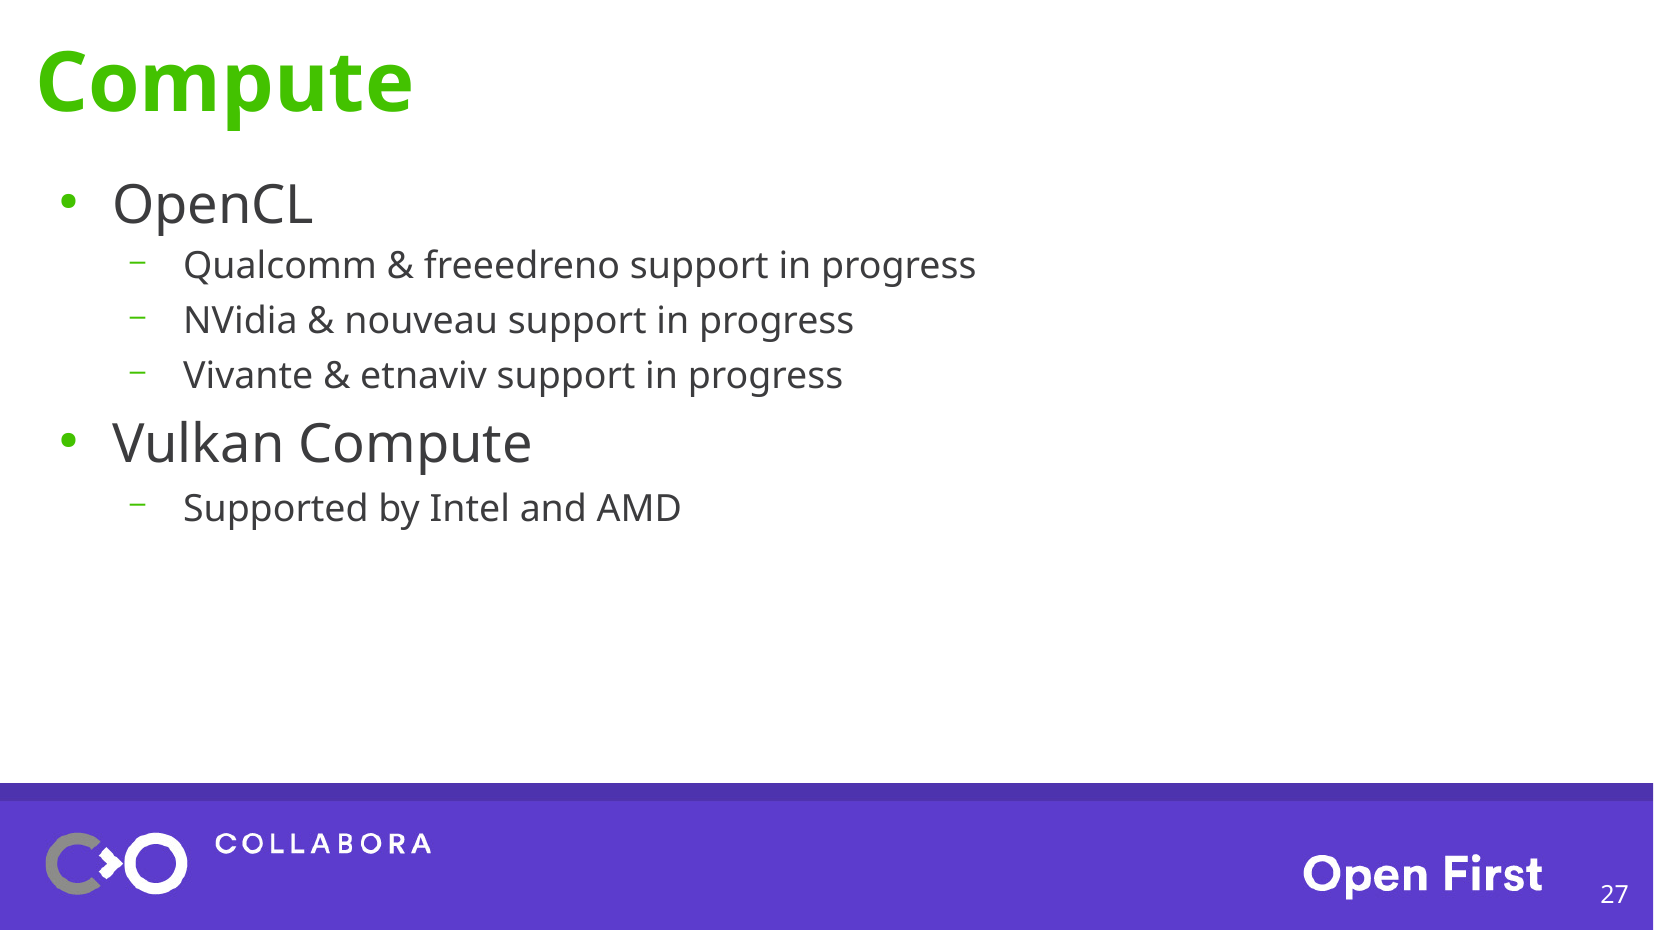

# Compute
OpenCL
Qualcomm & freeedreno support in progress
NVidia & nouveau support in progress
Vivante & etnaviv support in progress
Vulkan Compute
Supported by Intel and AMD
27